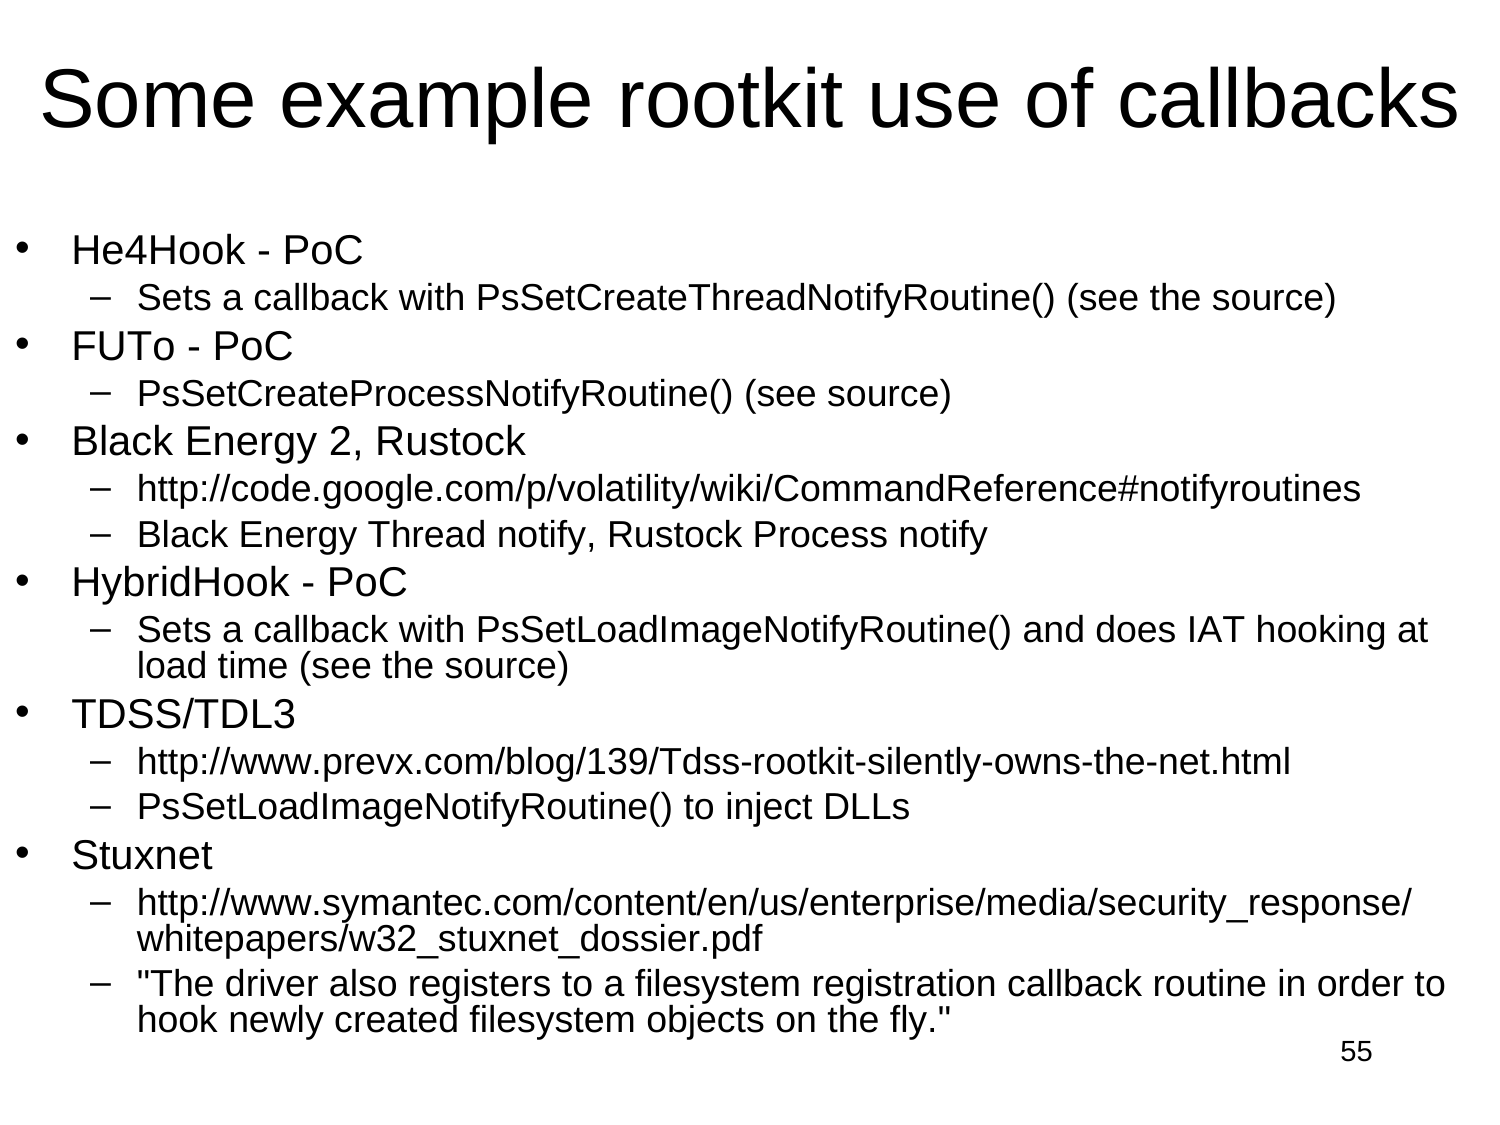

# Some example rootkit use of callbacks
He4Hook - PoC
Sets a callback with PsSetCreateThreadNotifyRoutine() (see the source)
FUTo - PoC
PsSetCreateProcessNotifyRoutine() (see source)
Black Energy 2, Rustock
http://code.google.com/p/volatility/wiki/CommandReference#notifyroutines
Black Energy Thread notify, Rustock Process notify
HybridHook - PoC
Sets a callback with PsSetLoadImageNotifyRoutine() and does IAT hooking at load time (see the source)
TDSS/TDL3
http://www.prevx.com/blog/139/Tdss-rootkit-silently-owns-the-net.html
PsSetLoadImageNotifyRoutine() to inject DLLs
Stuxnet
http://www.symantec.com/content/en/us/enterprise/media/security_response/whitepapers/w32_stuxnet_dossier.pdf
"The driver also registers to a filesystem registration callback routine in order to hook newly created filesystem objects on the fly."